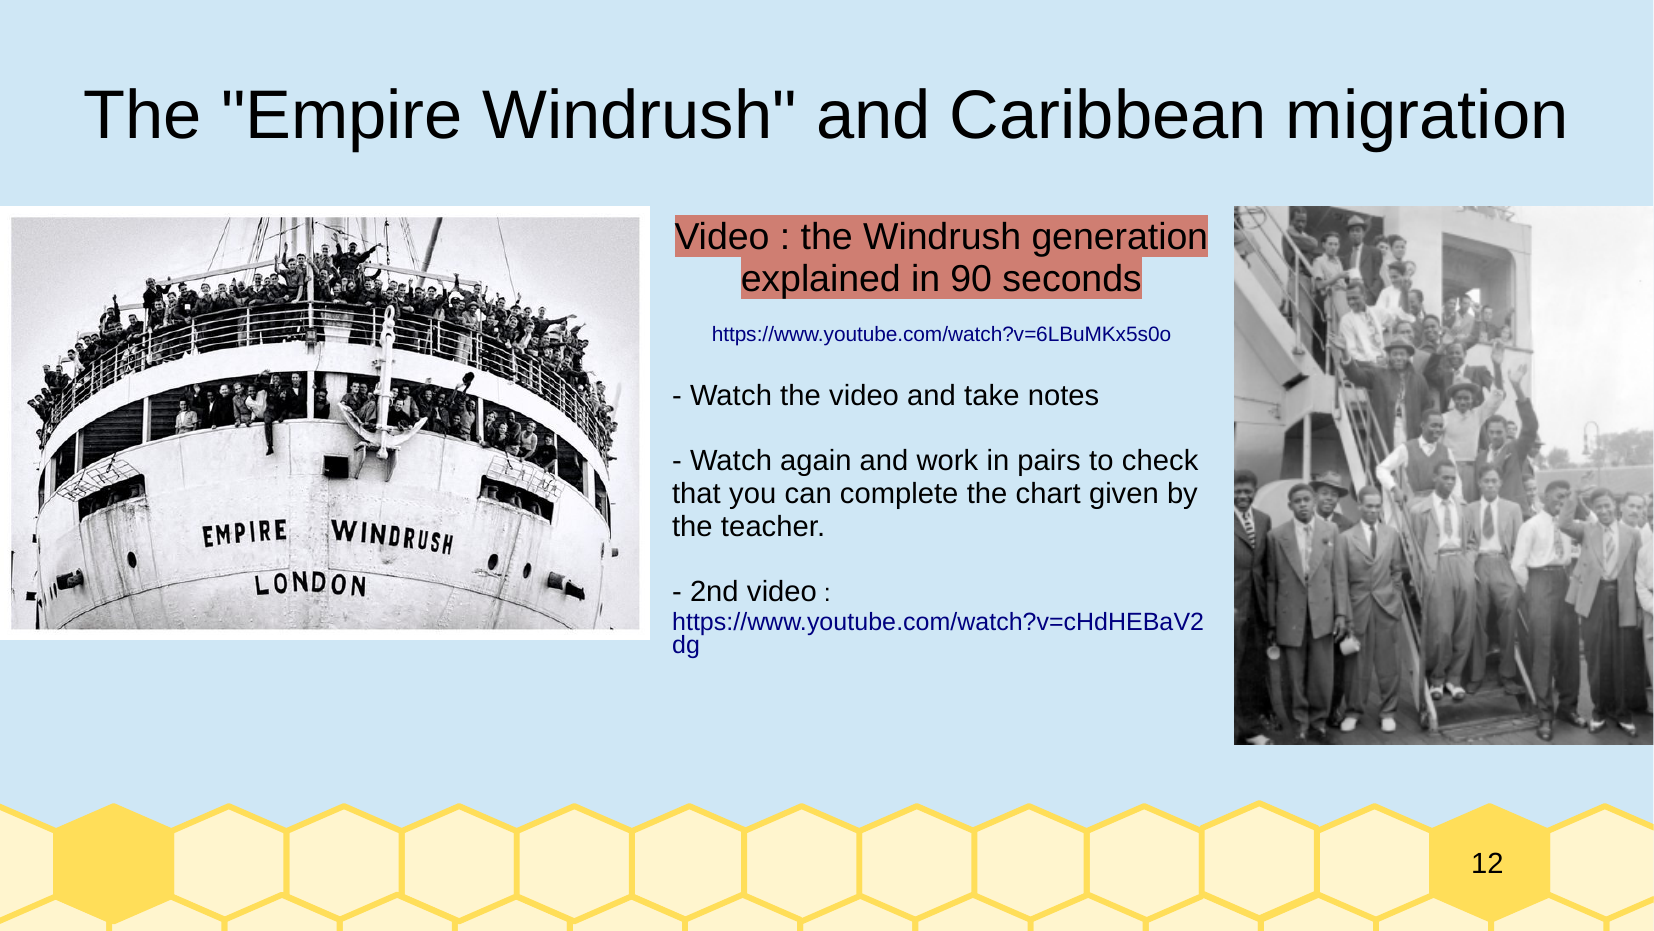

# The "Empire Windrush" and Caribbean migration
Video : the Windrush generation
explained in 90 seconds
https://www.youtube.com/watch?v=6LBuMKx5s0o
- Watch the video and take notes
- Watch again and work in pairs to check that you can complete the chart given by the teacher.
- 2nd video :https://www.youtube.com/watch?v=cHdHEBaV2dg